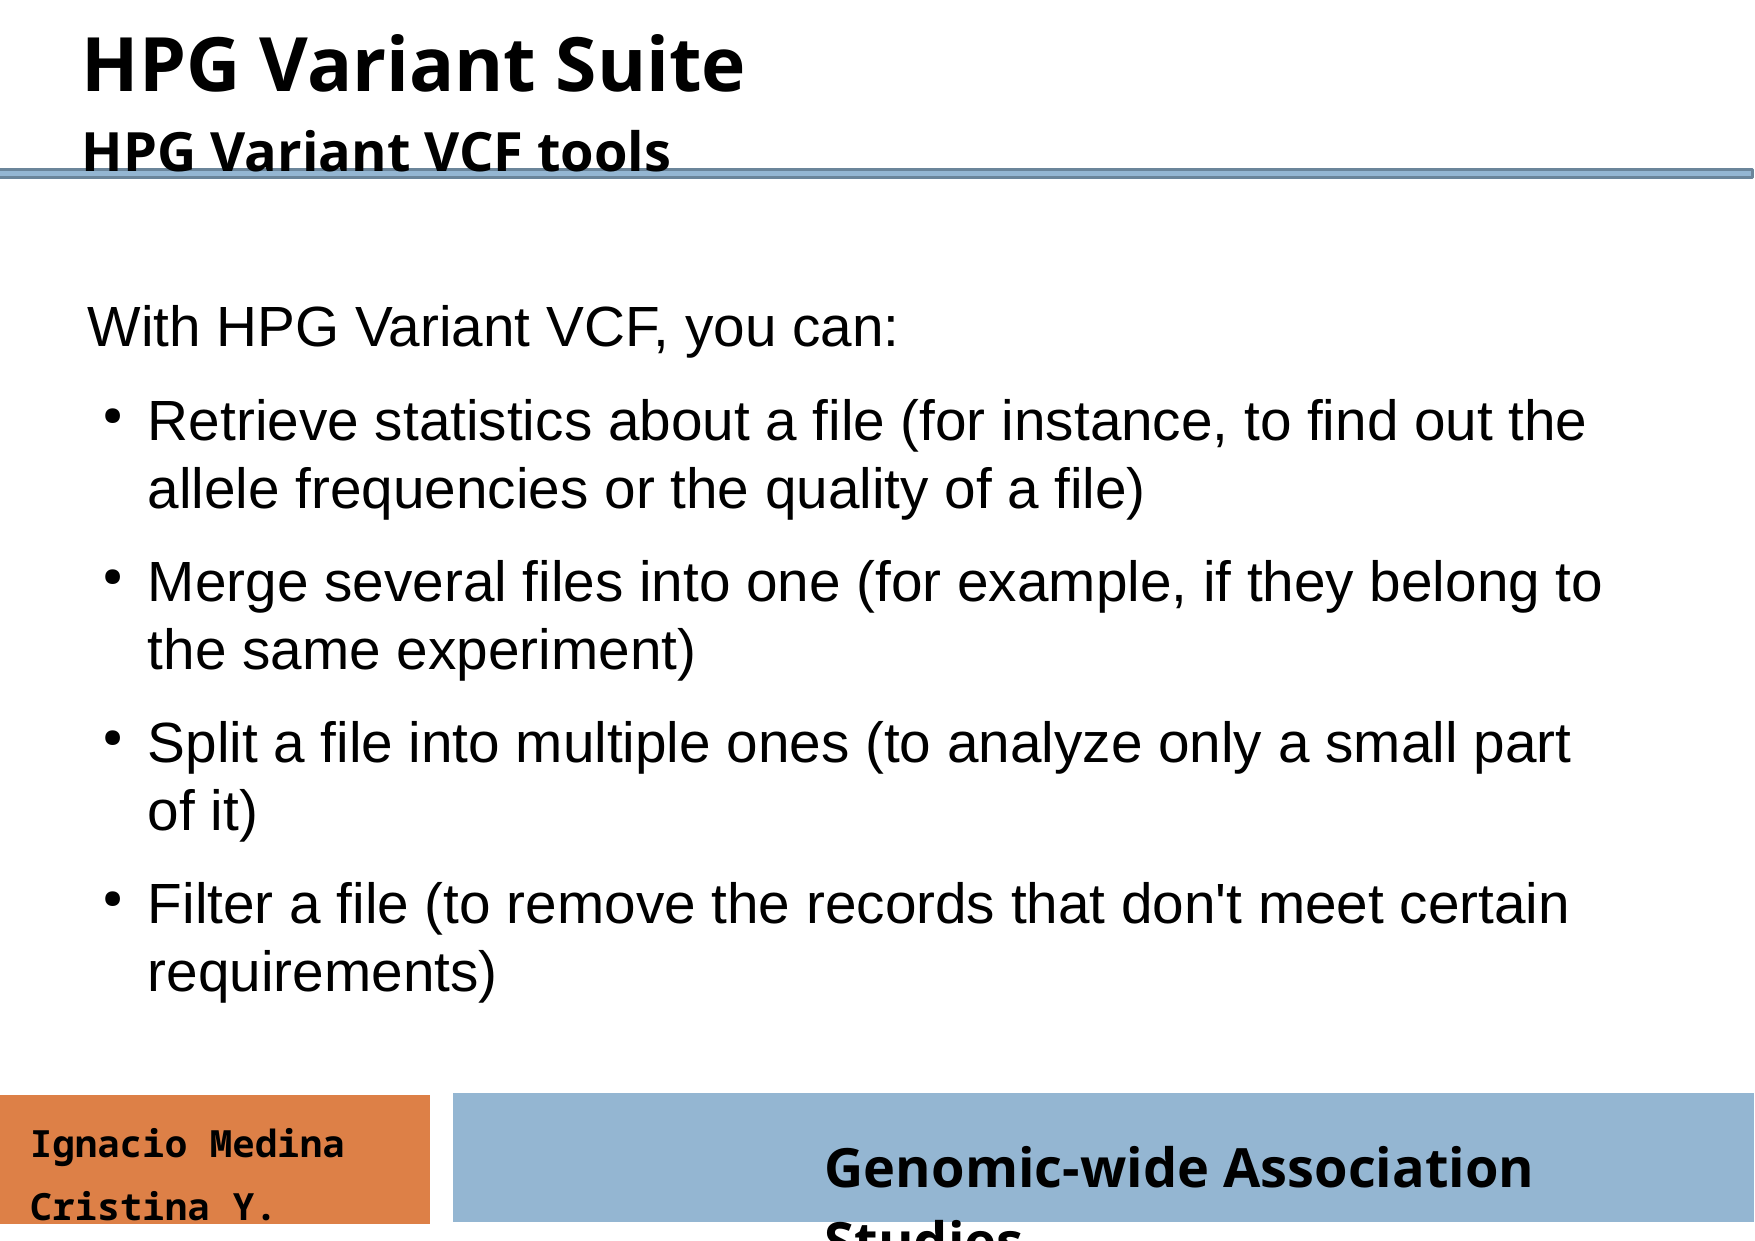

HPG Variant Suite
HPG Variant VCF tools
# With HPG Variant VCF, you can:
Retrieve statistics about a file (for instance, to find out the allele frequencies or the quality of a file)
Merge several files into one (for example, if they belong to the same experiment)
Split a file into multiple ones (to analyze only a small part of it)
Filter a file (to remove the records that don't meet certain requirements)
Ignacio Medina
Cristina Y. González
Genomic-wide Association Studies